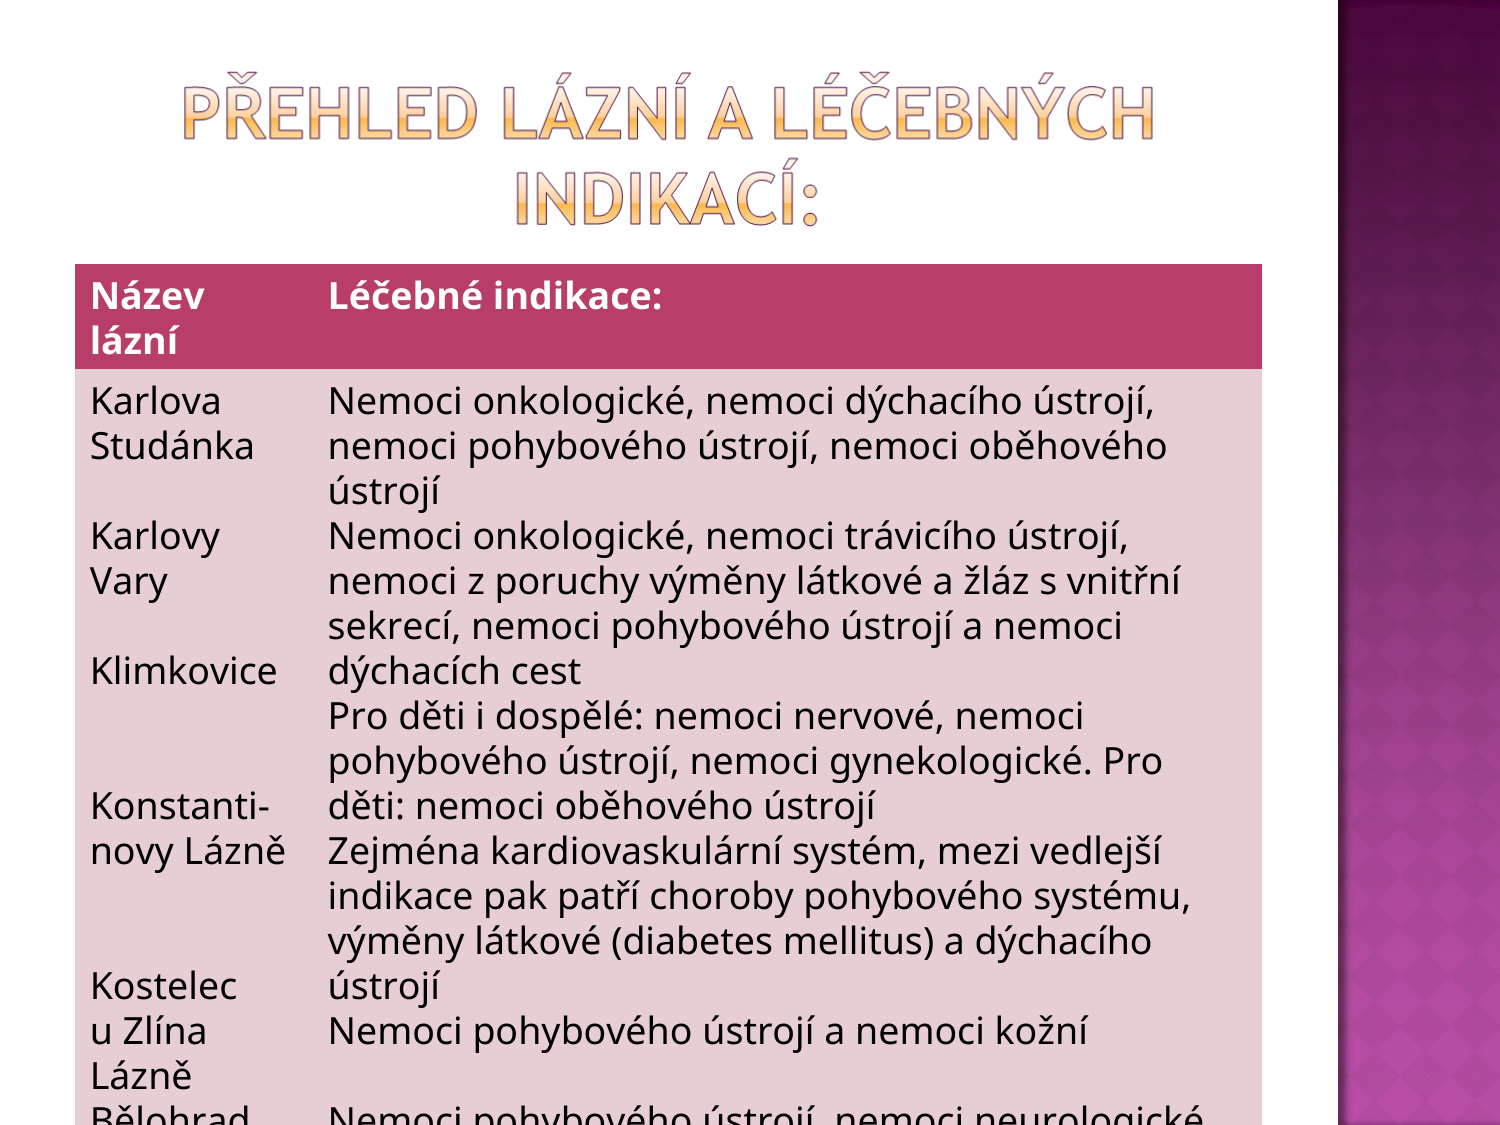

| Název lázní | Léčebné indikace: |
| --- | --- |
| Karlova Studánka Karlovy Vary Klimkovice Konstanti-novy Lázně Kostelec u Zlína Lázně Bělohrad | Nemoci onkologické, nemoci dýchacího ústrojí, nemoci pohybového ústrojí, nemoci oběhového ústrojí Nemoci onkologické, nemoci trávicího ústrojí, nemoci z poruchy výměny látkové a žláz s vnitřní sekrecí, nemoci pohybového ústrojí a nemoci dýchacích cest Pro děti i dospělé: nemoci nervové, nemoci pohybového ústrojí, nemoci gynekologické. Pro děti: nemoci oběhového ústrojí Zejména kardiovaskulární systém, mezi vedlejší indikace pak patří choroby pohybového systému, výměny látkové (diabetes mellitus) a dýchacího ústrojí Nemoci pohybového ústrojí a nemoci kožní Nemoci pohybového ústrojí, nemoci neurologické, nemoci gynekologické a nemoci kožní |